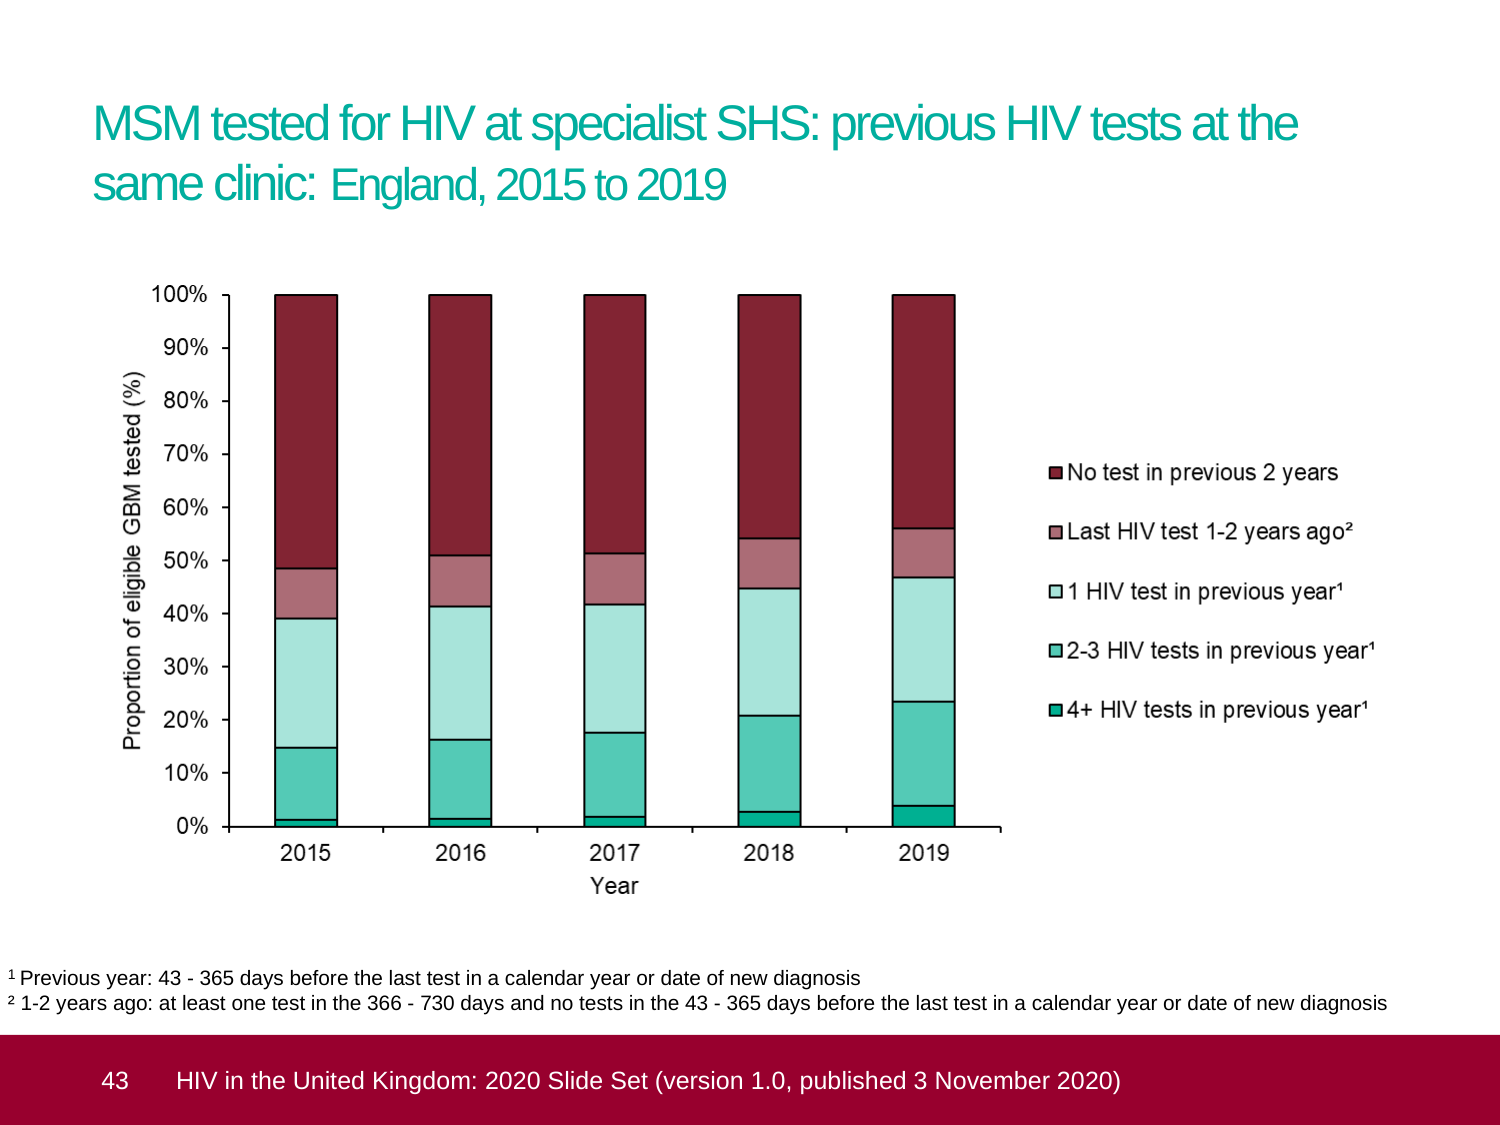

# MSM tested for HIV at specialist SHS: previous HIV tests at the same clinic: England, 2015 to 2019
1 Previous year: 43 - 365 days before the last test in a calendar year or date of new diagnosis
² 1-2 years ago: at least one test in the 366 - 730 days and no tests in the 43 - 365 days before the last test in a calendar year or date of new diagnosis
 39
HIV in the United Kingdom: 2020 Slide Set (version 1.0, published 3 November 2020)